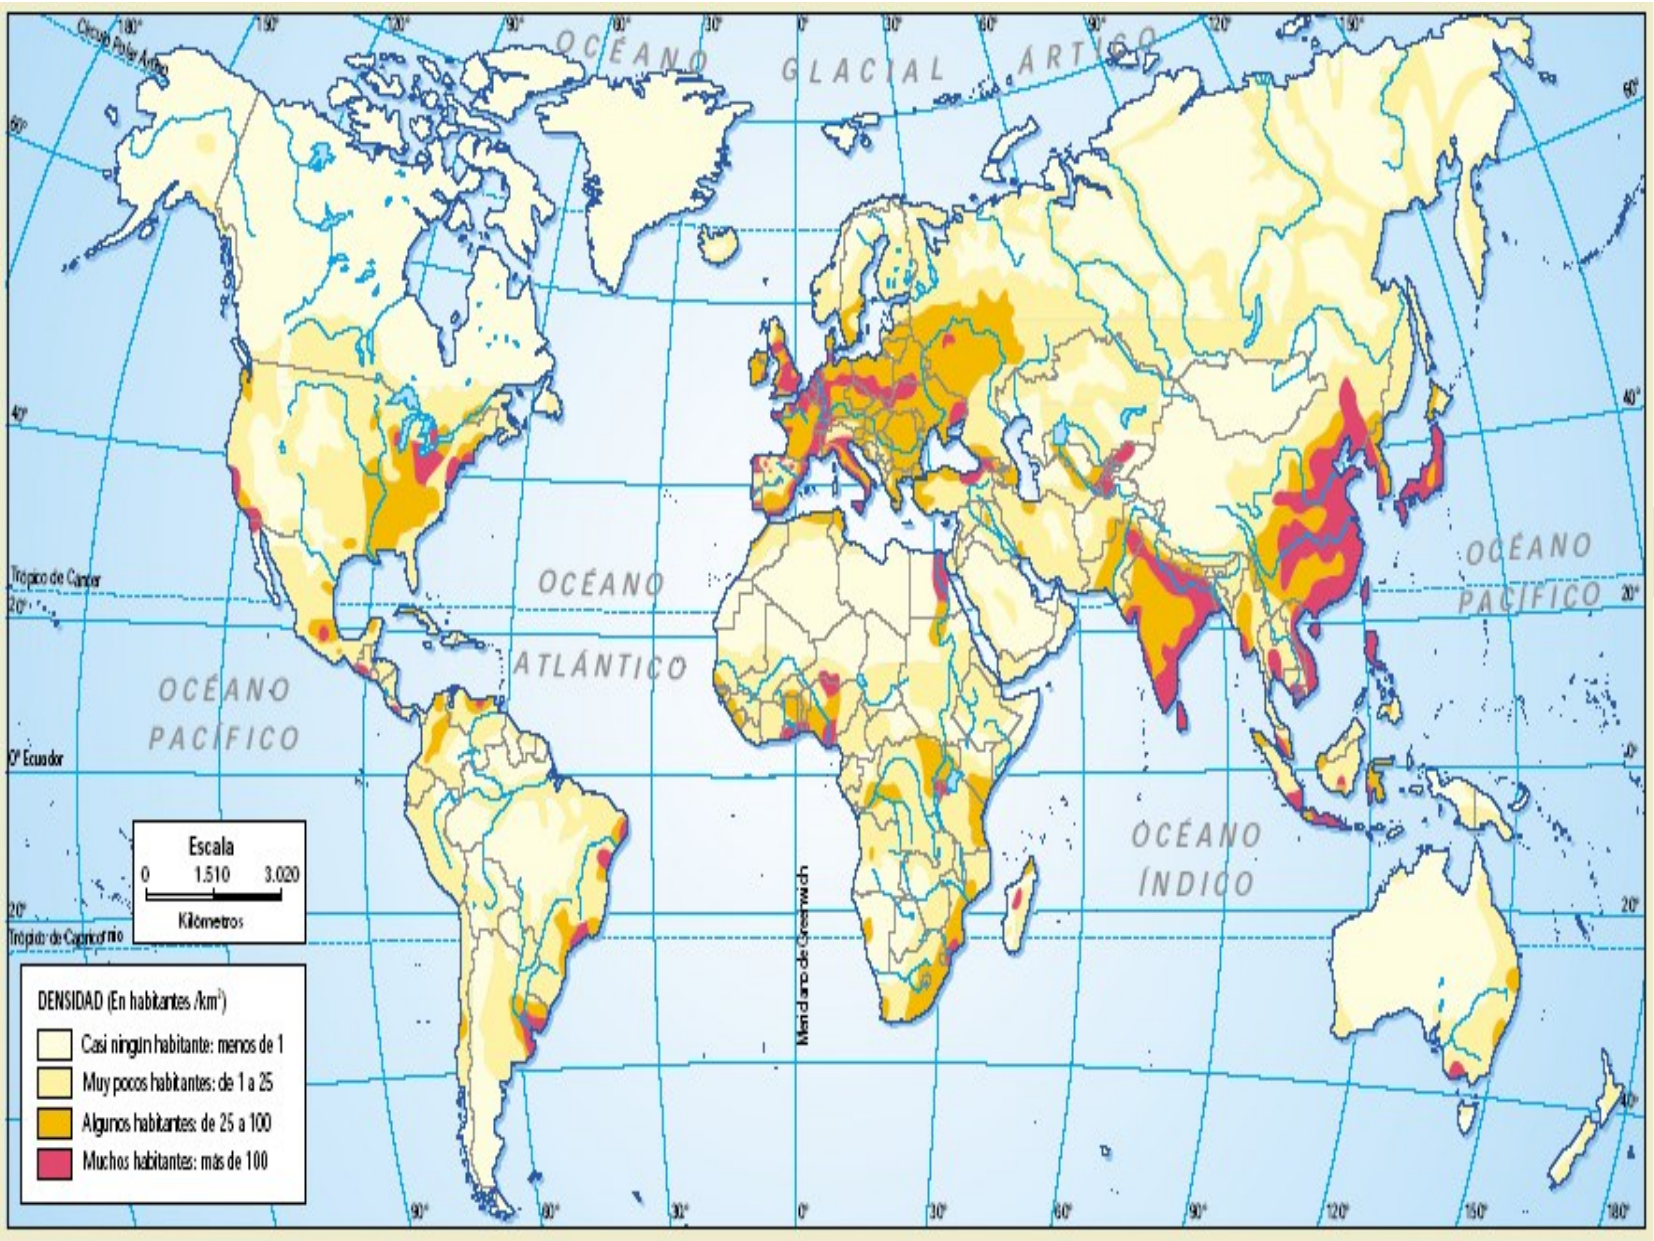

2.LA DISTRIBUCIÓN DE LA POBLACIÓN MUNDIAL.
2.1.La densidad de población.
Definición: relación entre número de habitantes
 y espacio que ocupan.
Número de habitantes
 superficie
Fórmula:
Densidad demográfica
Zonas de concentración
Desigualdad
en la distribución
Factores físicos
 y humanos
Vacíos demográficos